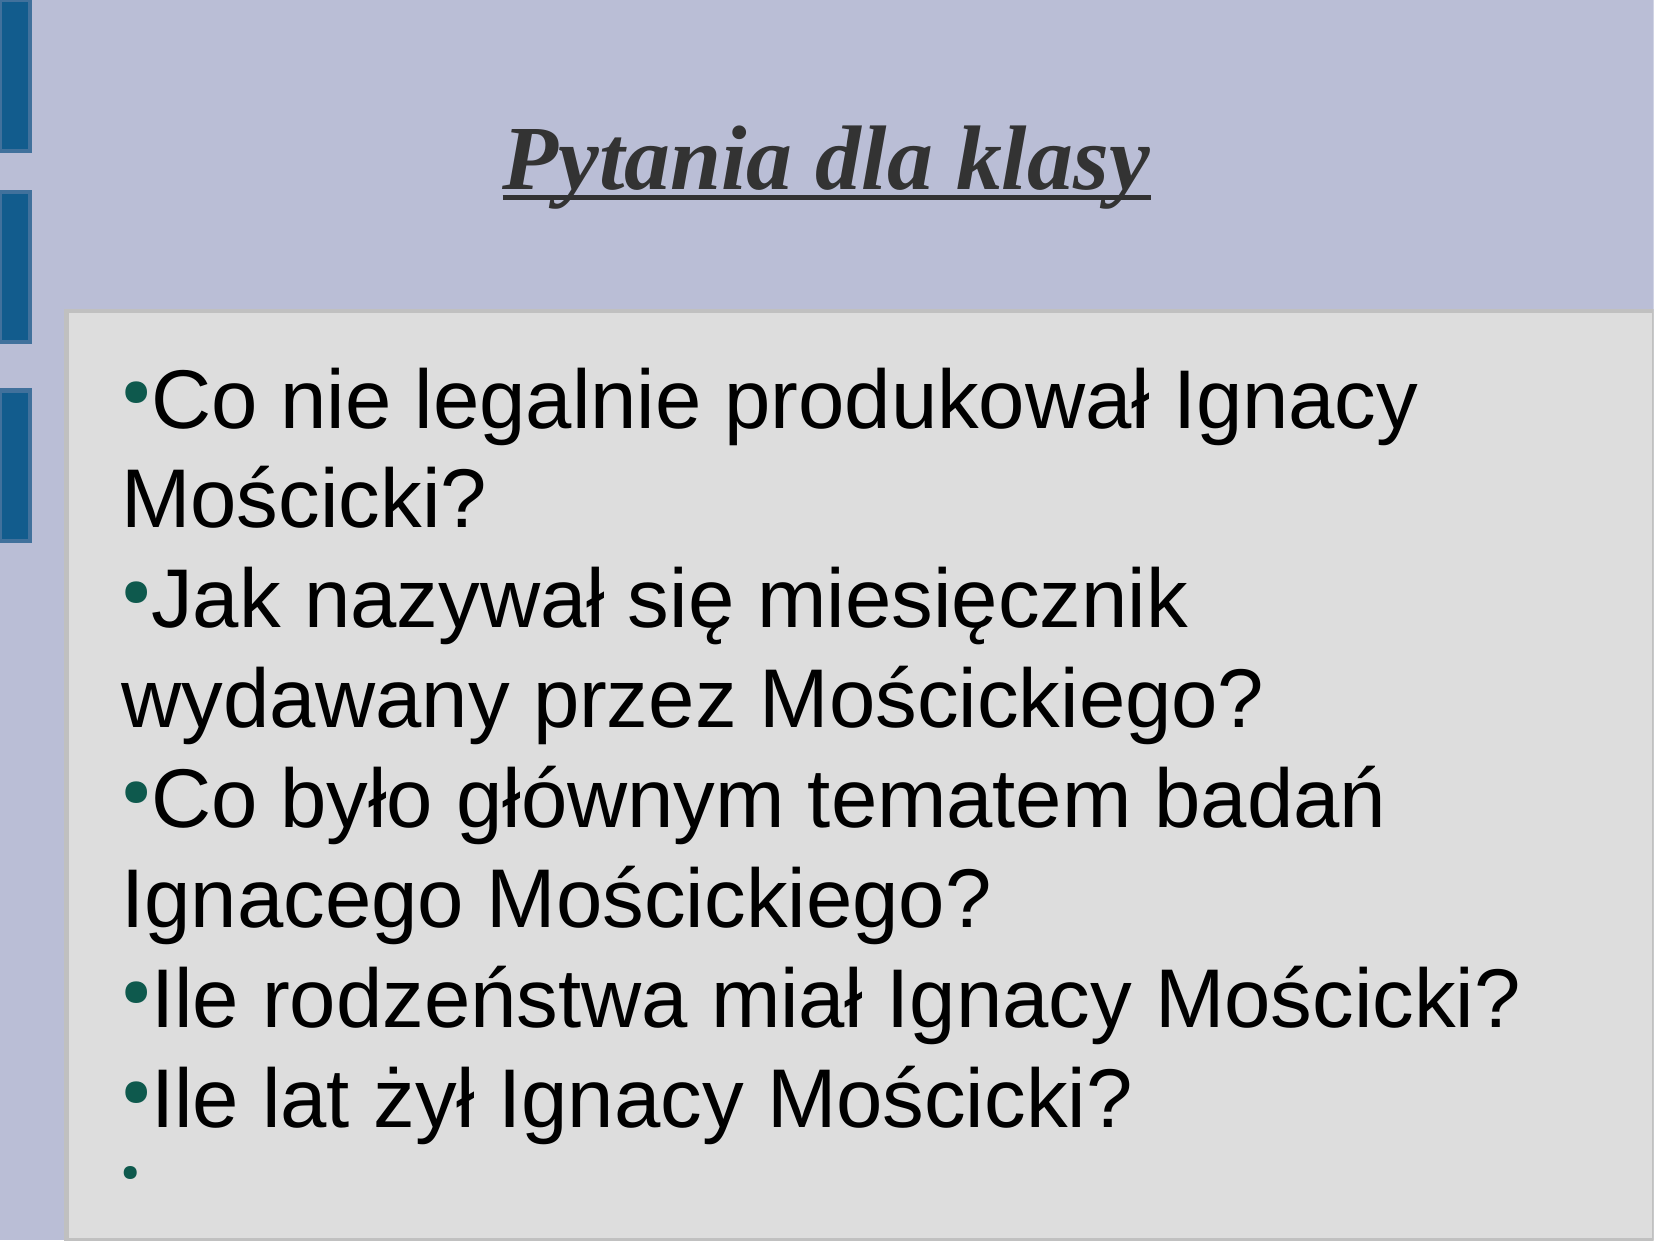

# Pytania dla klasy
Co nie legalnie produkował Ignacy Mościcki?
Jak nazywał się miesięcznik wydawany przez Mościckiego?
Co było głównym tematem badań Ignacego Mościckiego?
Ile rodzeństwa miał Ignacy Mościcki?
Ile lat żył Ignacy Mościcki?